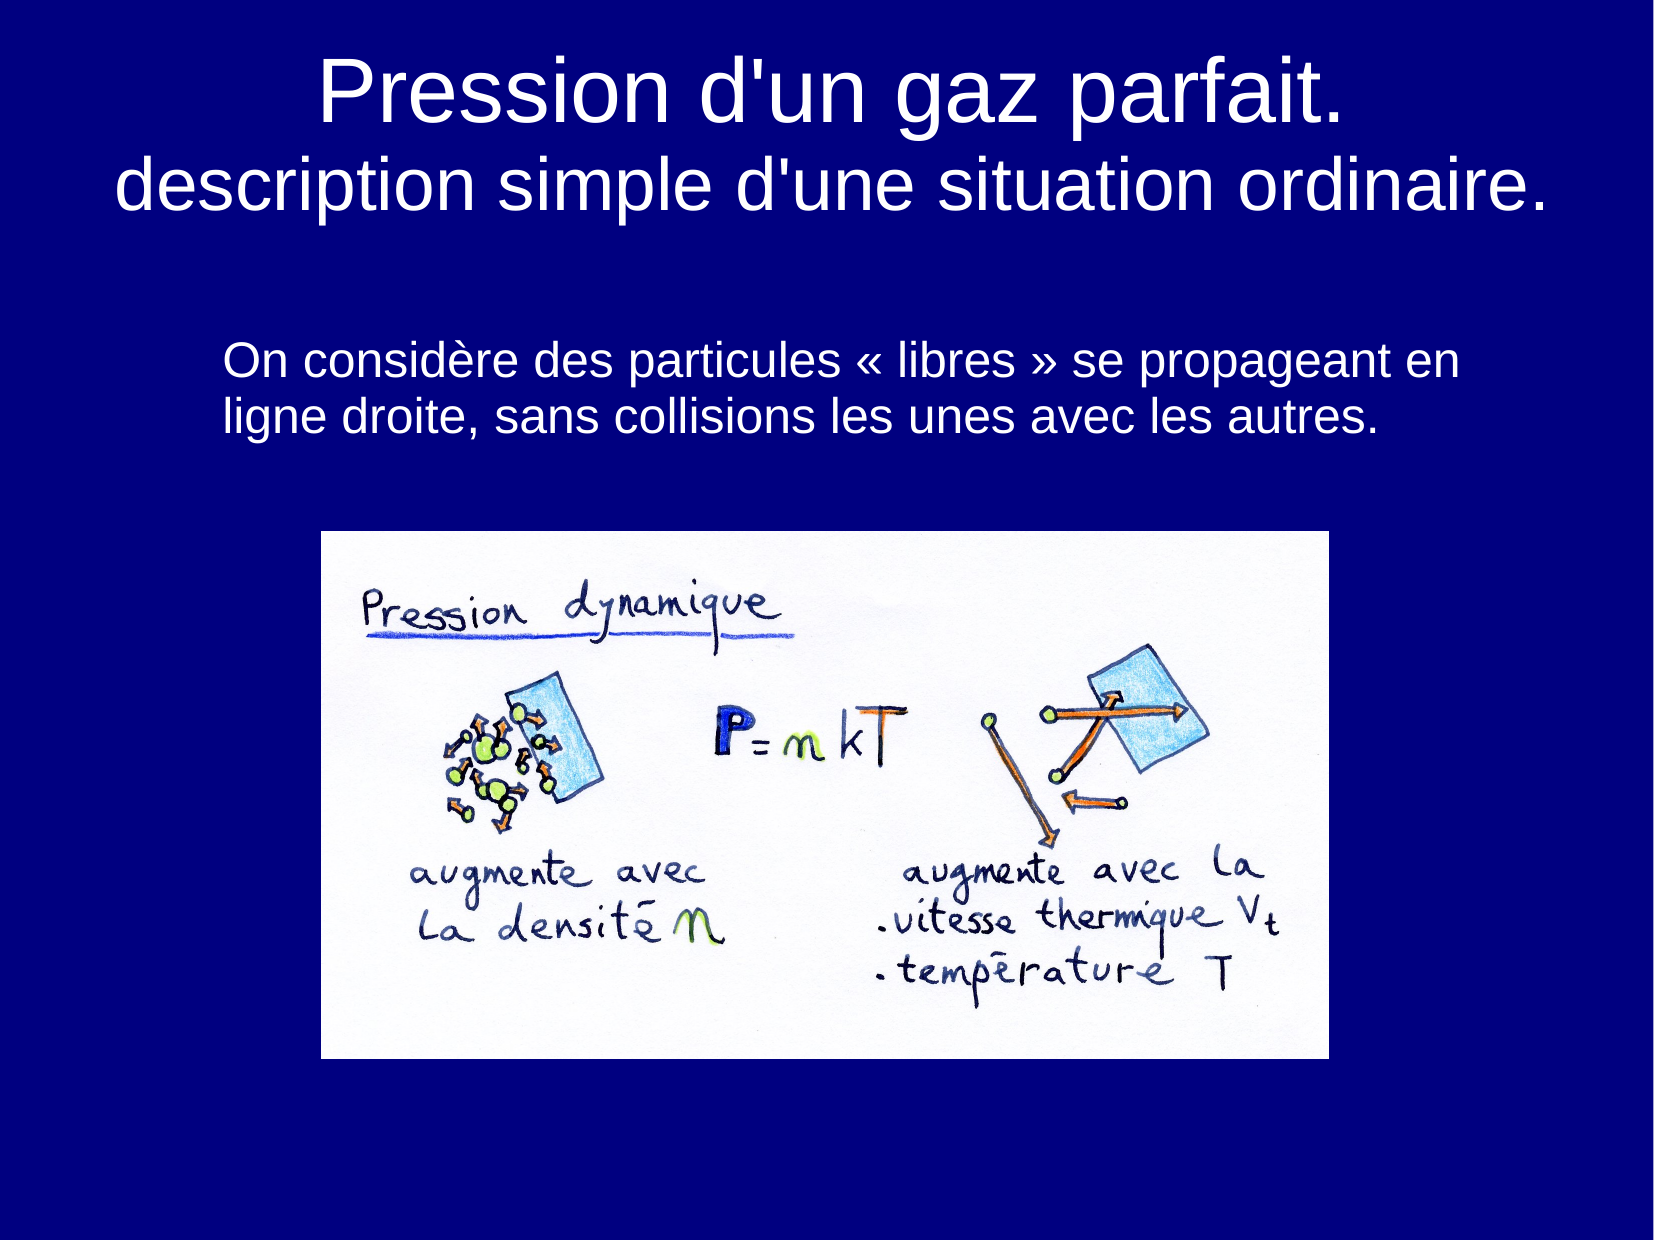

# Pression d'un gaz parfait. description simple d'une situation ordinaire.
On considère des particules « libres » se propageant en
ligne droite, sans collisions les unes avec les autres.